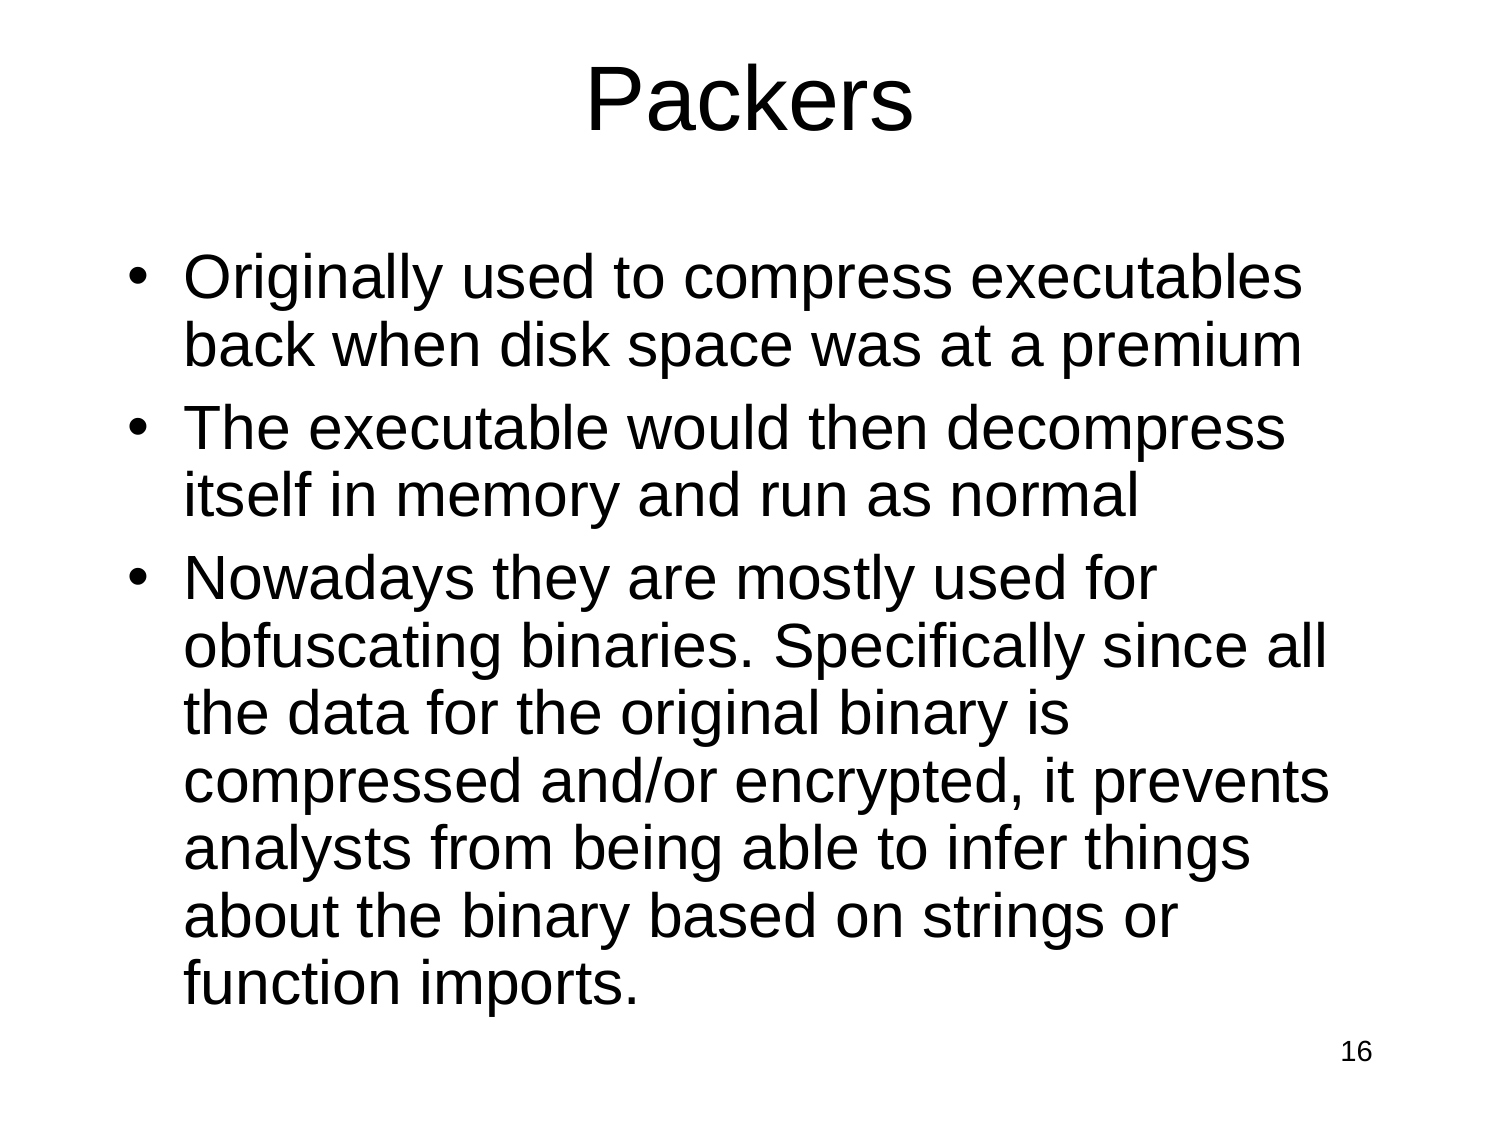

# Packers
Originally used to compress executables back when disk space was at a premium
The executable would then decompress itself in memory and run as normal
Nowadays they are mostly used for obfuscating binaries. Specifically since all the data for the original binary is compressed and/or encrypted, it prevents analysts from being able to infer things about the binary based on strings or function imports.